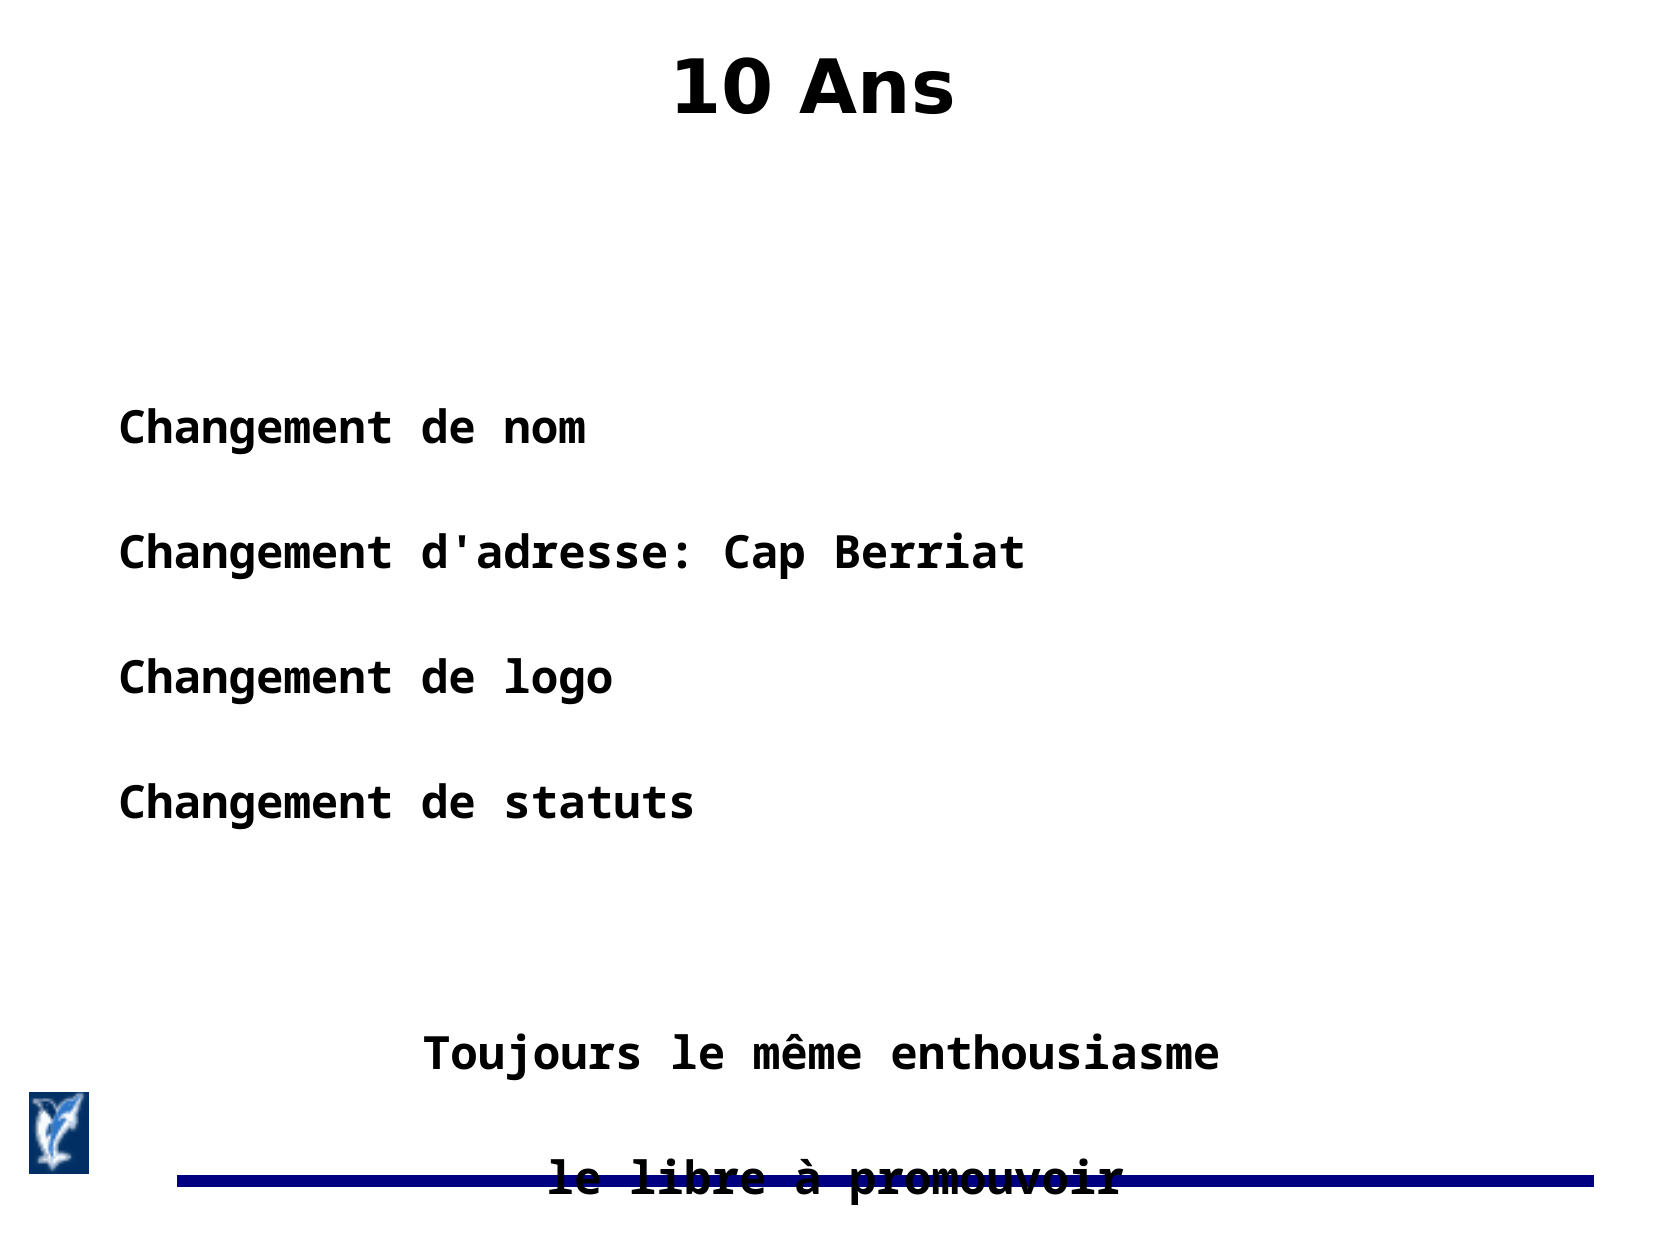

10 Ans
 Changement de nom
 Changement d'adresse: Cap Berriat
 Changement de logo
 Changement de statuts
Toujours le même enthousiasme
le libre à promouvoir